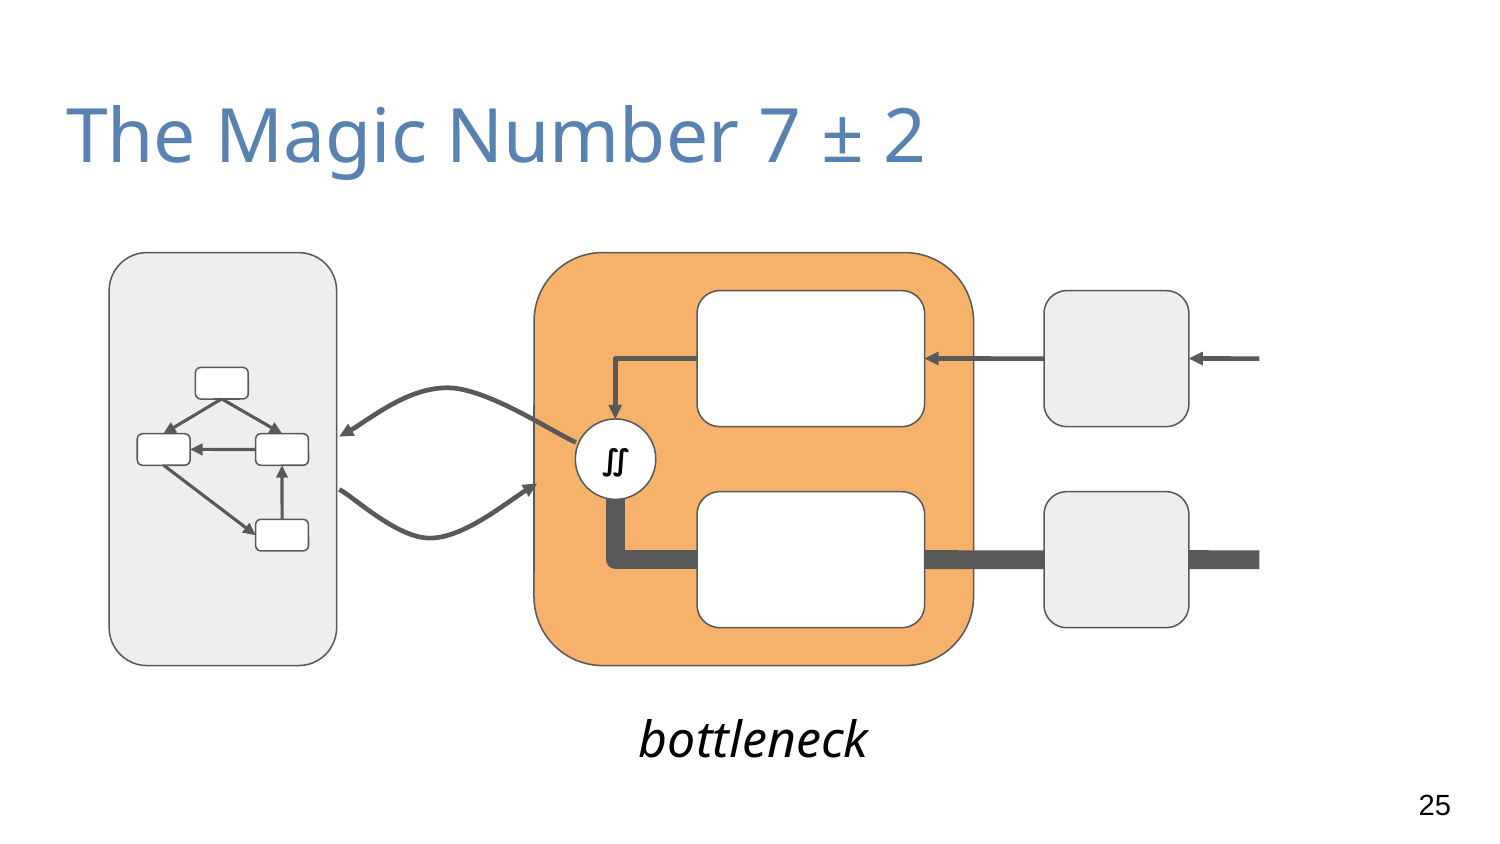

# The Magic Number 7 ± 2
∬
bottleneck